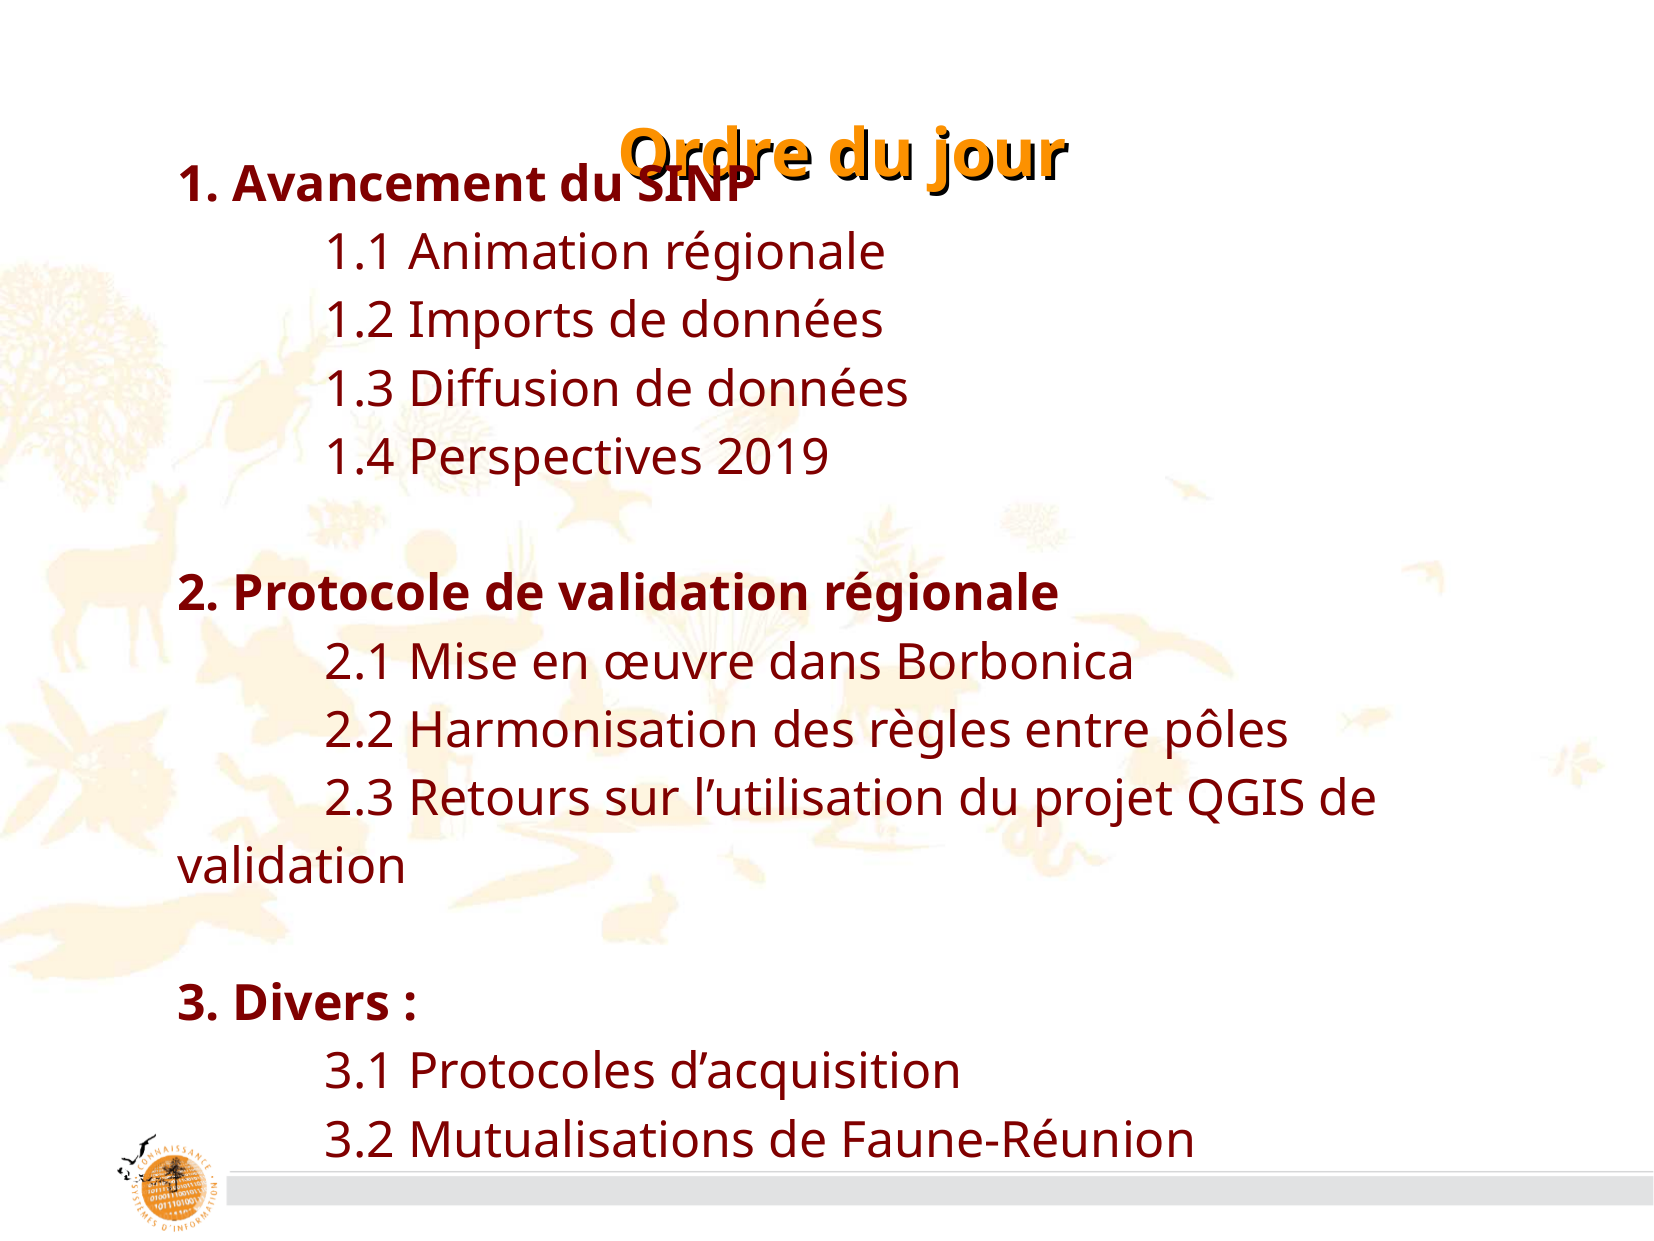

# Ordre du jour
1. Avancement du SINP
		1.1 Animation régionale
		1.2 Imports de données
		1.3 Diffusion de données
		1.4 Perspectives 2019
2. Protocole de validation régionale
		2.1 Mise en œuvre dans Borbonica
		2.2 Harmonisation des règles entre pôles
		2.3 Retours sur l’utilisation du projet QGIS de validation
3. Divers :
		3.1 Protocoles d’acquisition
		3.2 Mutualisations de Faune-Réunion
Cotech SINP - 29/11/2018
3